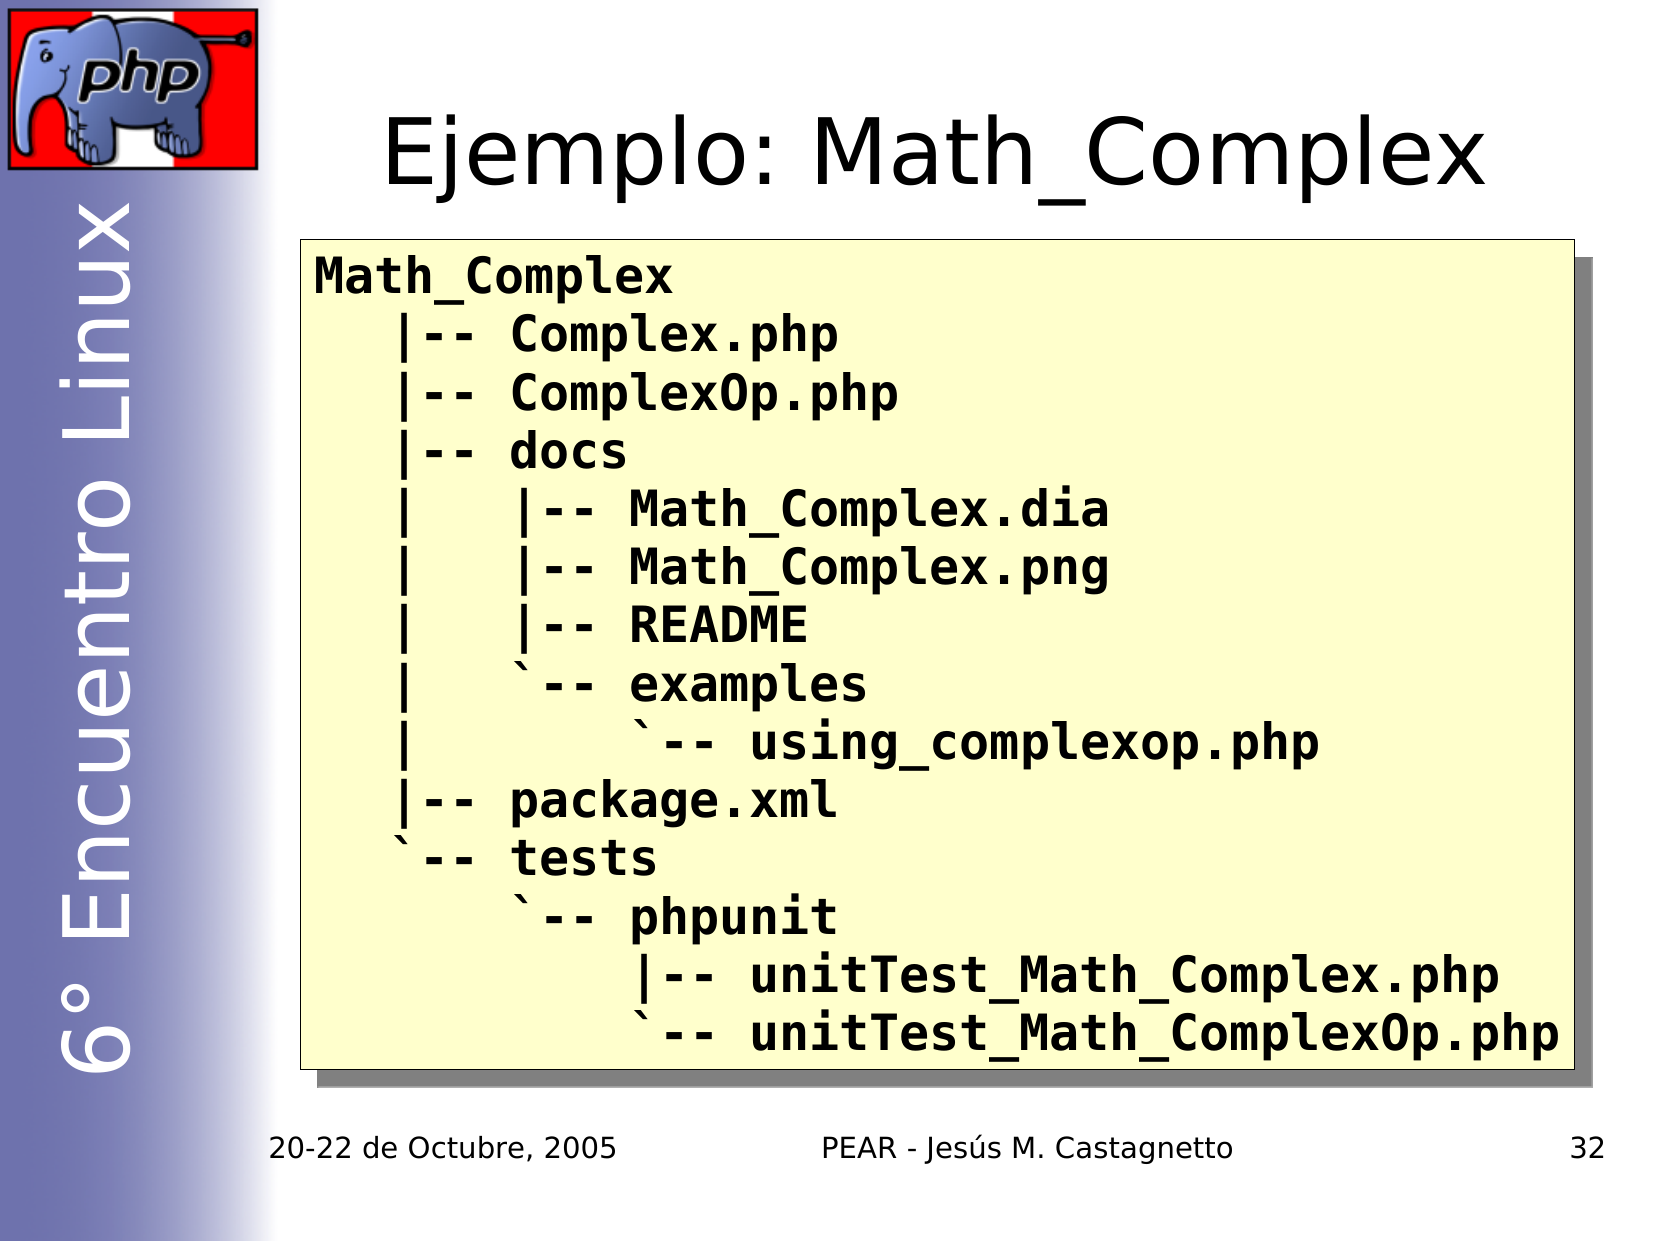

# Ejemplo: Math_Complex
Math_Complex
	|-- Complex.php
	|-- ComplexOp.php
	|-- docs
	| |-- Math_Complex.dia
	| |-- Math_Complex.png
	| |-- README
	| `-- examples
	| `-- using_complexop.php
	|-- package.xml
	`-- tests
	 `-- phpunit
	 |-- unitTest_Math_Complex.php
	 `-- unitTest_Math_ComplexOp.php
20-22 de Octubre, 2005
PEAR - Jesús M. Castagnetto
32